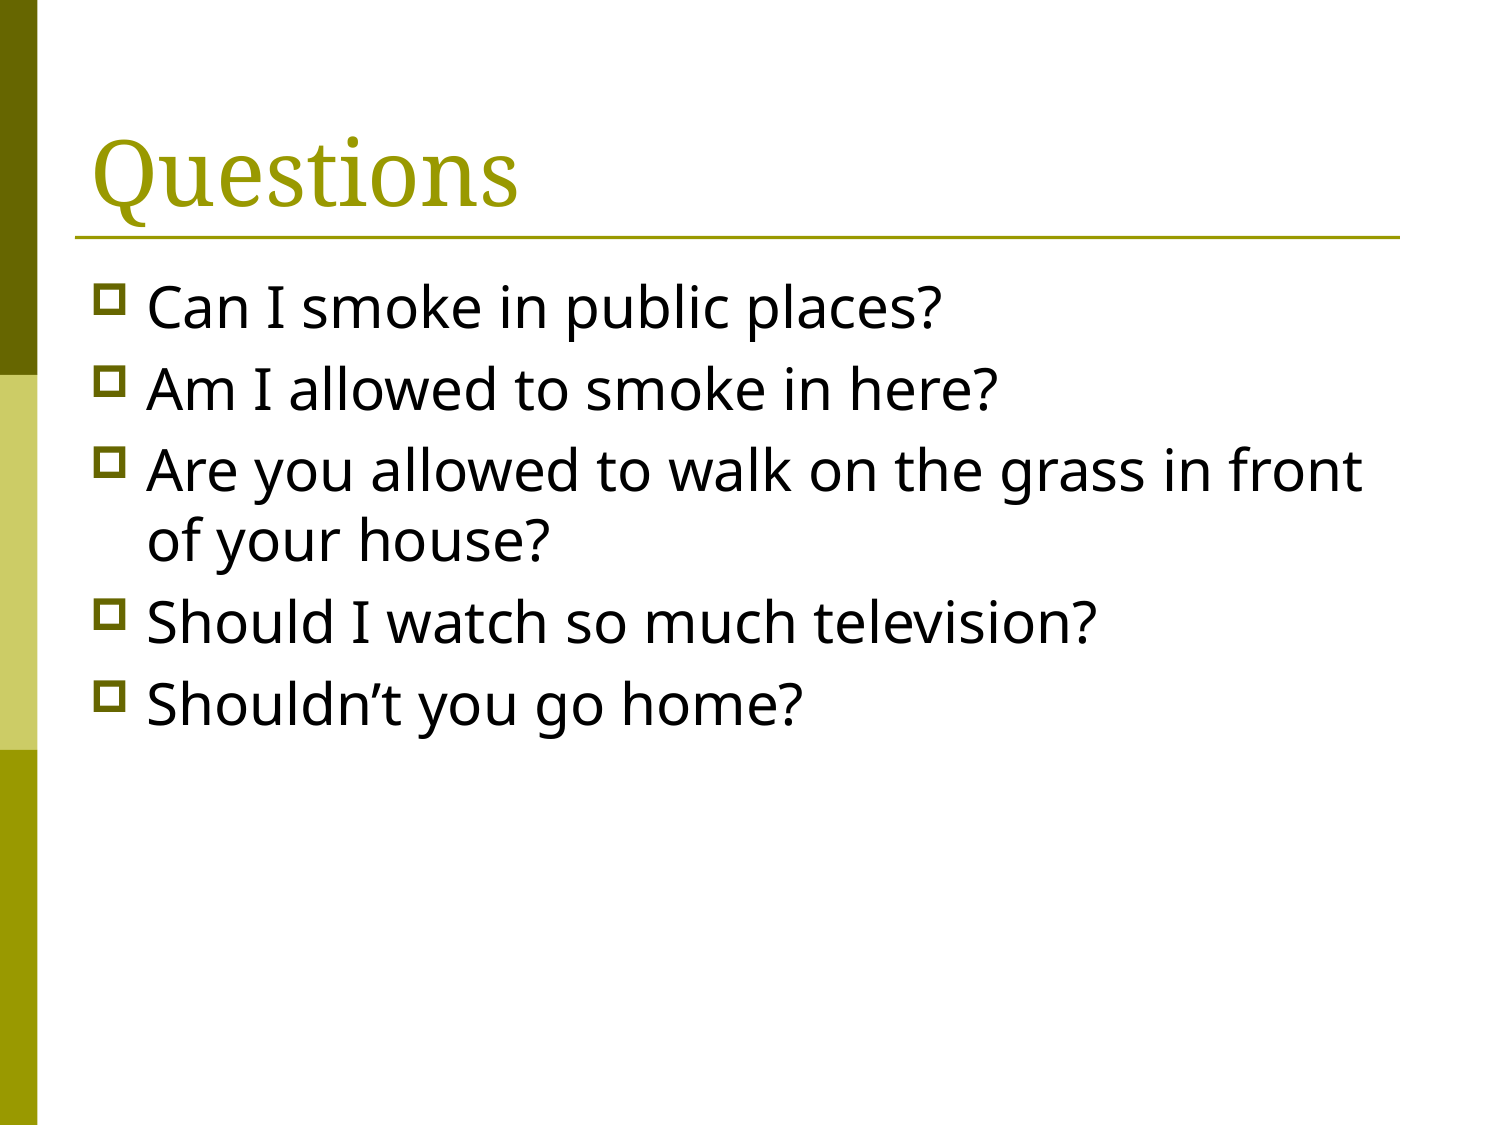

# Questions
Can I smoke in public places?
Am I allowed to smoke in here?
Are you allowed to walk on the grass in front of your house?
Should I watch so much television?
Shouldn’t you go home?